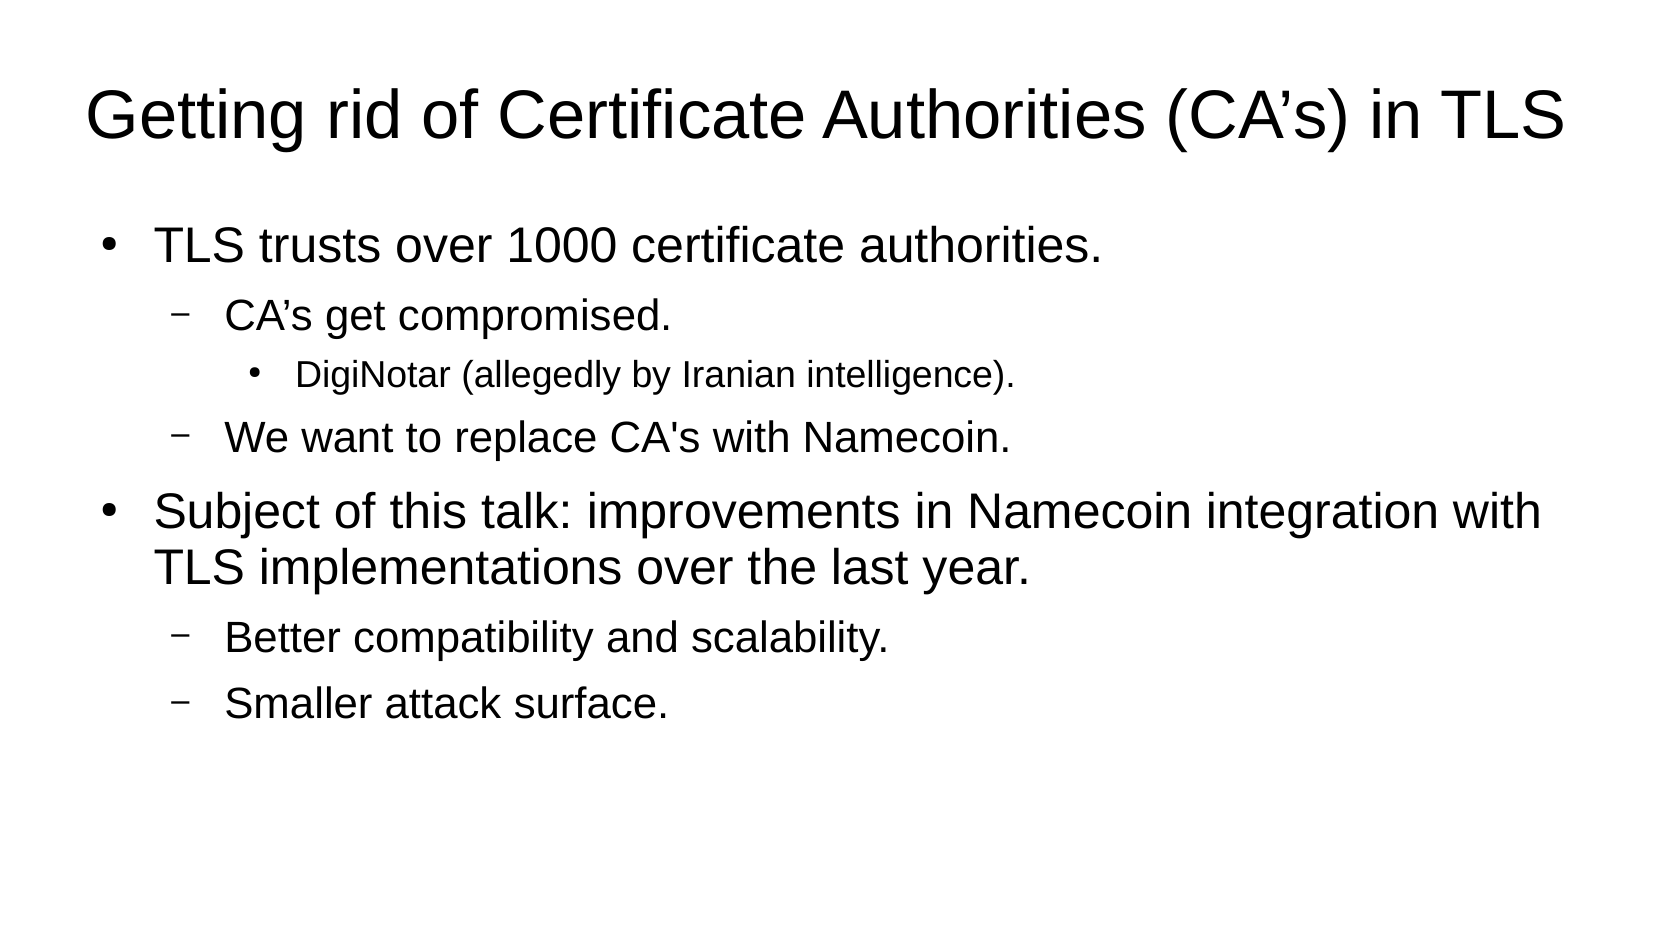

# Getting rid of Certificate Authorities (CA’s) in TLS
TLS trusts over 1000 certificate authorities.
CA’s get compromised.
DigiNotar (allegedly by Iranian intelligence).
We want to replace CA's with Namecoin.
Subject of this talk: improvements in Namecoin integration with TLS implementations over the last year.
Better compatibility and scalability.
Smaller attack surface.